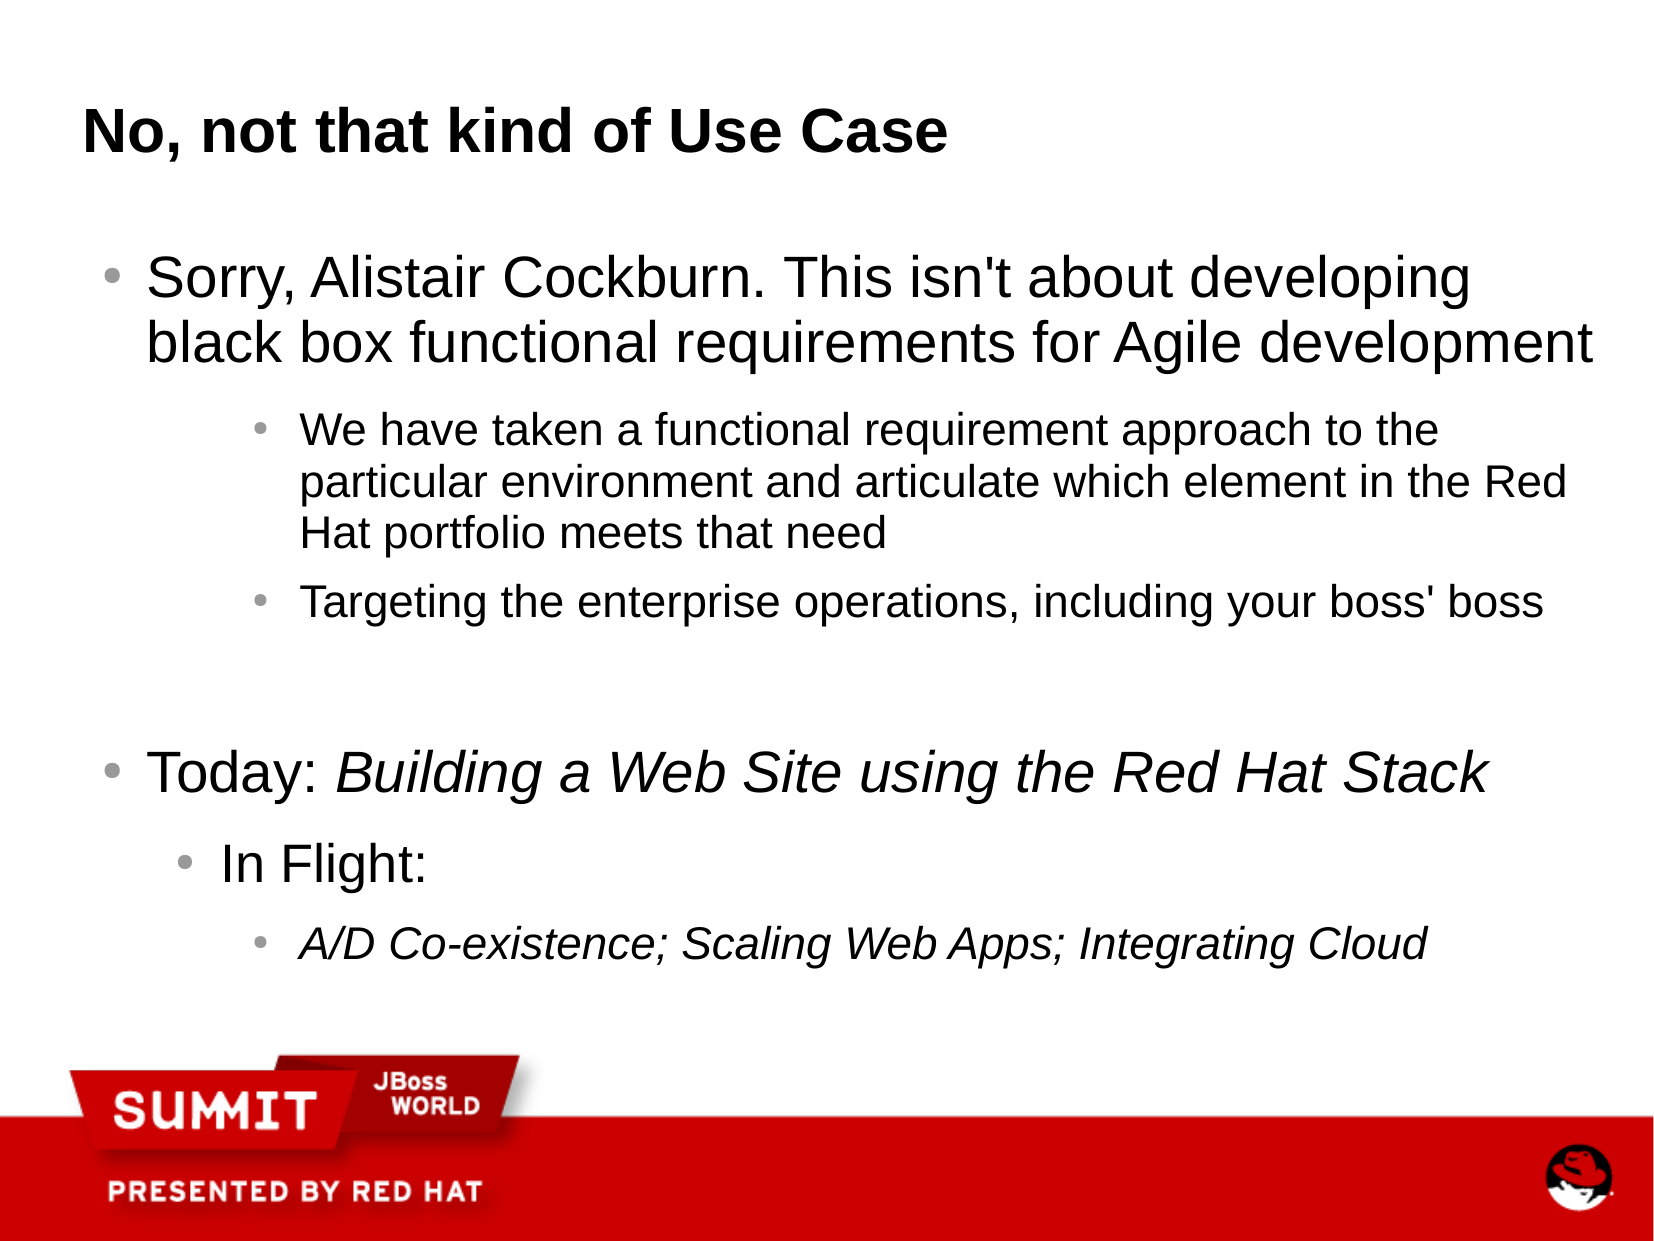

# No, not that kind of Use Case
Sorry, Alistair Cockburn. This isn't about developing black box functional requirements for Agile development
We have taken a functional requirement approach to the particular environment and articulate which element in the Red Hat portfolio meets that need
Targeting the enterprise operations, including your boss' boss
Today: Building a Web Site using the Red Hat Stack
In Flight:
A/D Co-existence; Scaling Web Apps; Integrating Cloud